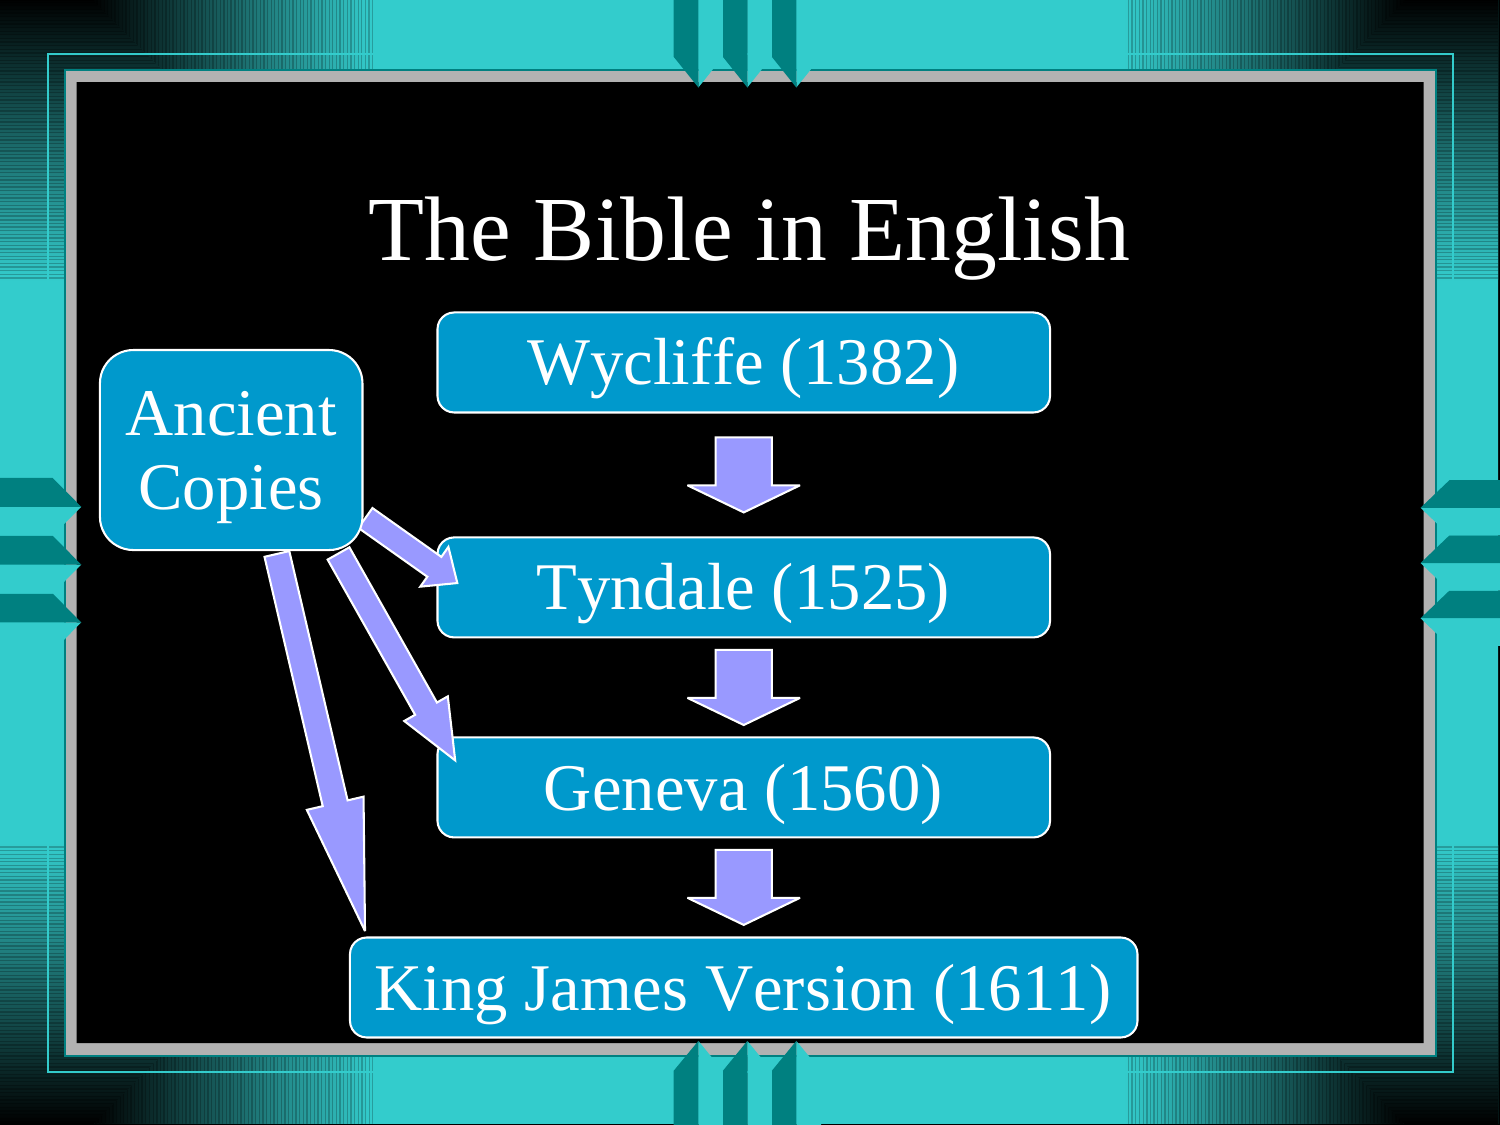

# The Bible in English
Wycliffe (1382)
Ancient
Copies
Tyndale (1525)
Geneva (1560)
King James Version (1611)